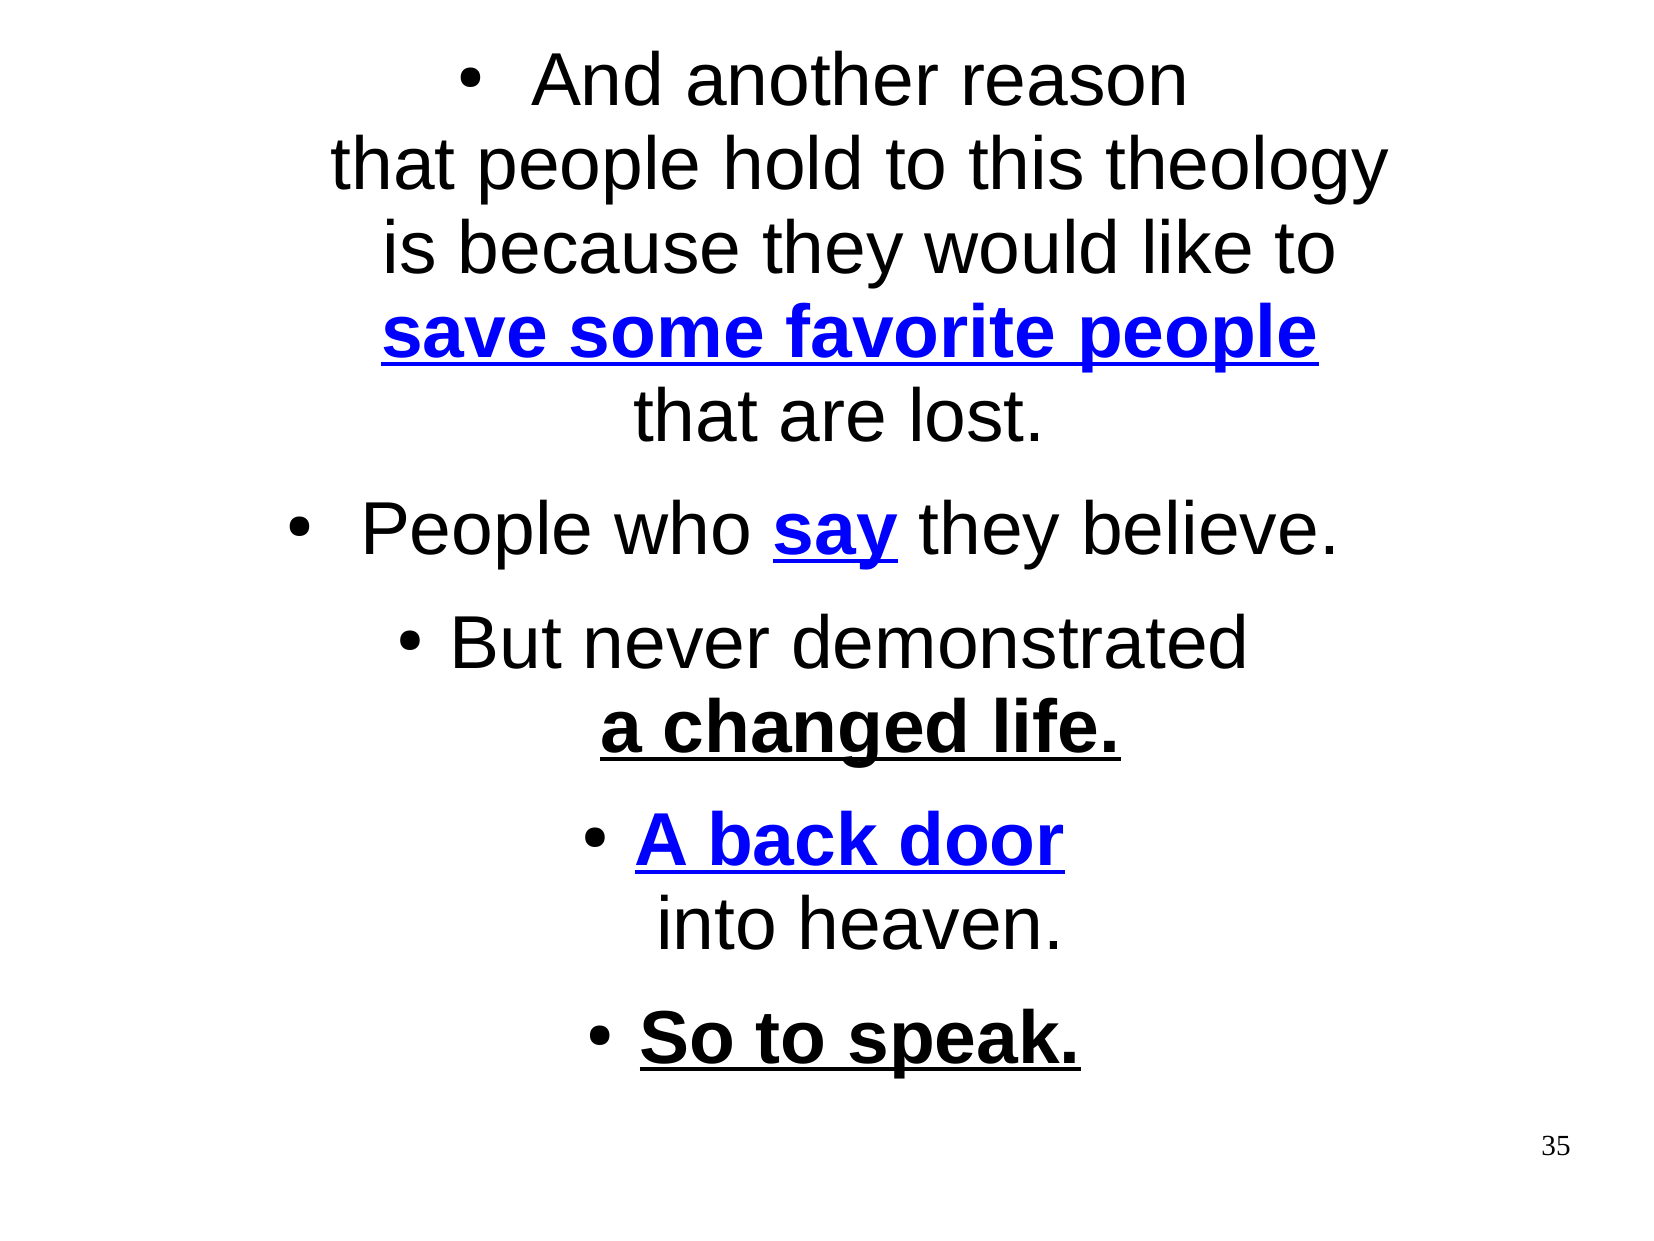

# And another reason that people hold to this theology is because they would like to save some favorite people that are lost.
 People who say they believe.
But never demonstrated
a changed life.
A back door
into heaven.
So to speak.
35